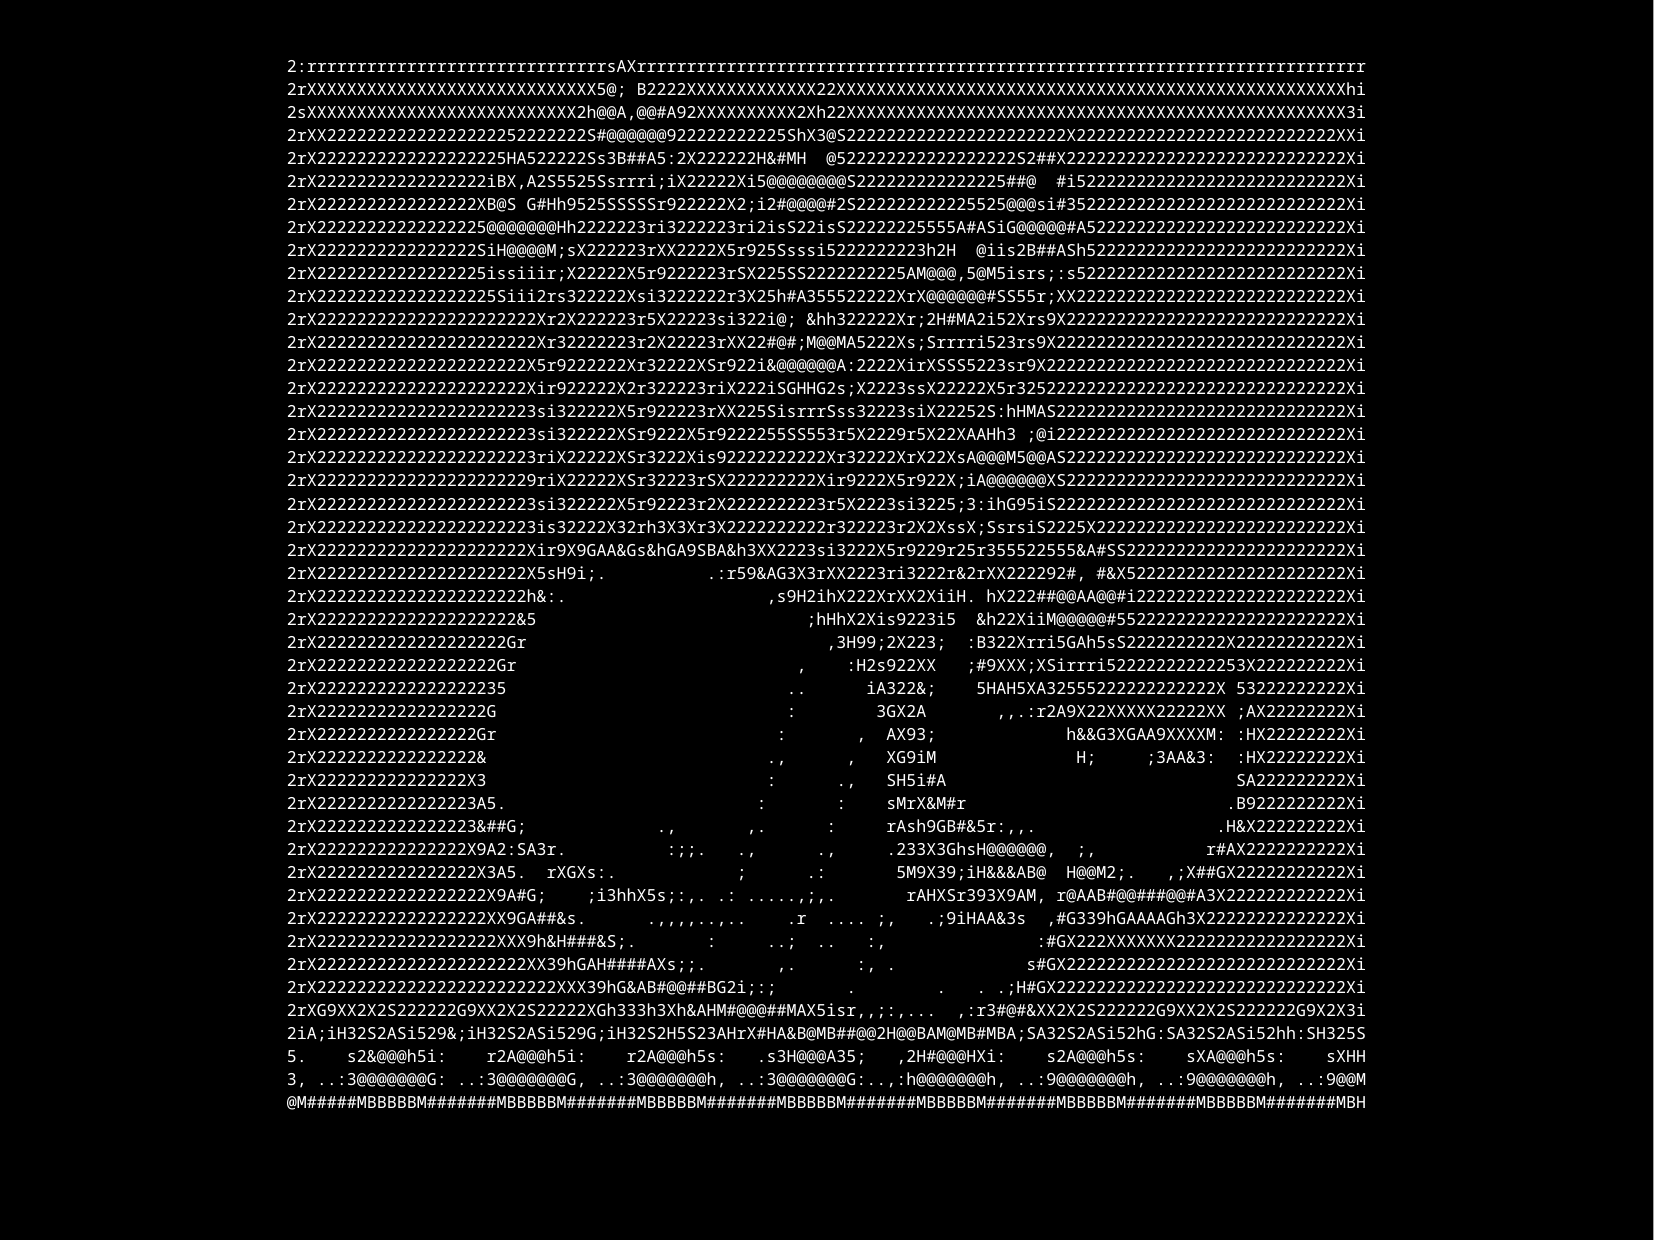

# 2:rrrrrrrrrrrrrrrrrrrrrrrrrrrrrrsAXrrrrrrrrrrrrrrrrrrrrrrrrrrrrrrrrrrrrrrrrrrrrrrrrrrrrrrrrrrrrrrrrrrrrrrrrr 2rXXXXXXXXXXXXXXXXXXXXXXXXXXXXX5@; B2222XXXXXXXXXXXXX22XXXXXXXXXXXXXXXXXXXXXXXXXXXXXXXXXXXXXXXXXXXXXXXXXXXhi 2sXXXXXXXXXXXXXXXXXXXXXXXXXXX2h@@A,@@#A92XXXXXXXXXX2Xh22XXXXXXXXXXXXXXXXXXXXXXXXXXXXXXXXXXXXXXXXXXXXXXXXXX3i 2rXX22222222222222222252222222S#@@@@@@922222222225ShX3@S2222222222222222222222X22222222222222222222222222XXi 2rX2222222222222222225HA522222Ss3B##A5:2X222222H&#MH @522222222222222222S2##X2222222222222222222222222222Xi 2rX22222222222222222iBX,A2S5525Ssrrri;iX22222Xi5@@@@@@@@S222222222222225##@ #i522222222222222222222222222Xi 2rX2222222222222222XB@S G#Hh9525SSSSSr922222X2;i2#@@@@#2S222222222225525@@@si#3522222222222222222222222222Xi 2rX22222222222222225@@@@@@@Hh2222223ri3222223ri2isS22isS22222225555A#ASiG@@@@@#A52222222222222222222222222Xi 2rX2222222222222222SiH@@@@M;sX222223rXX2222X5r925Ssssi5222222223h2H @iis2B##ASh52222222222222222222222222Xi 2rX22222222222222225issiiir;X22222X5r9222223rSX225SS2222222225AM@@@,5@M5isrs;:s522222222222222222222222222Xi 2rX222222222222222225Siii2rs322222Xsi3222222r3X25h#A355522222XrX@@@@@@#SS55r;XX222222222222222222222222222Xi 2rX2222222222222222222222Xr2X222223r5X22223si322i@; &hh322222Xr;2H#MA2i52Xrs9X2222222222222222222222222222Xi 2rX2222222222222222222222Xr32222223r2X22223rXX22#@#;M@@MA5222Xs;Srrrri523rs9X22222222222222222222222222222Xi 2rX222222222222222222222X5r9222222Xr32222XSr922i&@@@@@@A:2222XirXSSS5223sr9X222222222222222222222222222222Xi 2rX222222222222222222222Xir922222X2r322223riX222iSGHHG2s;X2223ssX22222X5r325222222222222222222222222222222Xi 2rX2222222222222222222223si322222X5r922223rXX225SisrrrSss32223siX22252S:hHMAS22222222222222222222222222222Xi 2rX2222222222222222222223si322222XSr9222X5r9222255SS553r5X2229r5X22XAAHh3 ;@i22222222222222222222222222222Xi 2rX2222222222222222222223riX22222XSr3222Xis92222222222Xr32222XrX22XsA@@@M5@@AS2222222222222222222222222222Xi 2rX2222222222222222222229riX22222XSr32223rSX222222222Xir9222X5r922X;iA@@@@@@XS2222222222222222222222222222Xi 2rX2222222222222222222223si322222X5r92223r2X2222222223r5X2223si3225;3:ihG95iS22222222222222222222222222222Xi 2rX2222222222222222222223is32222X32rh3X3Xr3X2222222222r322223r2X2XssX;SsrsiS2225X2222222222222222222222222Xi 2rX222222222222222222222Xir9X9GAA&Gs&hGA9SBA&h3XX2223si3222X5r9229r25r355522555&A#SS2222222222222222222222Xi 2rX222222222222222222222X5sH9i;. .:r59&AG3X3rXX2223ri3222r&2rXX222292#, #&X5222222222222222222222Xi 2rX222222222222222222222h&:. ,s9H2ihX222XrXX2XiiH. hX222##@@AA@@#i222222222222222222222Xi 2rX22222222222222222222&5 ;hHhX2Xis9223i5 &h22XiiM@@@@@#55222222222222222222222Xi 2rX2222222222222222222Gr ,3H99;2X223; :B322Xrri5GAh5sS2222222222X22222222222Xi 2rX222222222222222222Gr , :H2s922XX ;#9XXX;XSirrri52222222222253X222222222Xi 2rX2222222222222222235 .. iA322&; 5HAH5XA32555222222222222X 53222222222Xi 2rX22222222222222222G : 3GX2A ,,.:r2A9X22XXXXX22222XX ;AX22222222Xi 2rX2222222222222222Gr : , AX93; h&&G3XGAA9XXXXM: :HX22222222Xi 2rX2222222222222222& ., , XG9iM H; ;3AA&3: :HX22222222Xi 2rX222222222222222X3 : ., SH5i#A SA222222222Xi 2rX2222222222222223A5. : : sMrX&M#r .B9222222222Xi 2rX2222222222222223&##G; ., ,. : rAsh9GB#&5r:,,. .H&X222222222Xi 2rX222222222222222X9A2:SA3r. :;;. ., ., .233X3GhsH@@@@@@, ;, r#AX2222222222Xi 2rX2222222222222222X3A5. rXGXs:. ; .: 5M9X39;iH&&&AB@ H@@M2;. ,;X##GX22222222222Xi 2rX22222222222222222X9A#G; ;i3hhX5s;:,. .: .....,;,. rAHXSr393X9AM, r@AAB#@@###@@#A3X222222222222Xi 2rX22222222222222222XX9GA##&s. .,,,,..,.. .r .... ;, .;9iHAA&3s ,#G339hGAAAAGh3X22222222222222Xi 2rX222222222222222222XXX9h&H###&S;. : ..; .. :, :#GX222XXXXXXX22222222222222222Xi 2rX222222222222222222222XX39hGAH####AXs;;. ,. :, . s#GX2222222222222222222222222222Xi 2rX222222222222222222222222XXX39hG&AB#@@##BG2i;:; . . . .;H#GX22222222222222222222222222222Xi 2rXG9XX2X2S222222G9XX2X2S22222XGh333h3Xh&AHM#@@@##MAX5isr,,;:,... ,:r3#@#&XX2X2S222222G9XX2X2S222222G9X2X3i 2iA;iH32S2ASi529&;iH32S2ASi529G;iH32S2H5S23AHrX#HA&B@MB##@@2H@@BAM@MB#MBA;SA32S2ASi52hG:SA32S2ASi52hh:SH325S 5. s2&@@@h5i: r2A@@@h5i: r2A@@@h5s: .s3H@@@A35; ,2H#@@@HXi: s2A@@@h5s: sXA@@@h5s: sXHH 3, ..:3@@@@@@@G: ..:3@@@@@@@G, ..:3@@@@@@@h, ..:3@@@@@@@G:..,:h@@@@@@@h, ..:9@@@@@@@h, ..:9@@@@@@@h, ..:9@@M @M#####MBBBBBM#######MBBBBBM#######MBBBBBM#######MBBBBBM#######MBBBBBM#######MBBBBBM#######MBBBBBM#######MBH